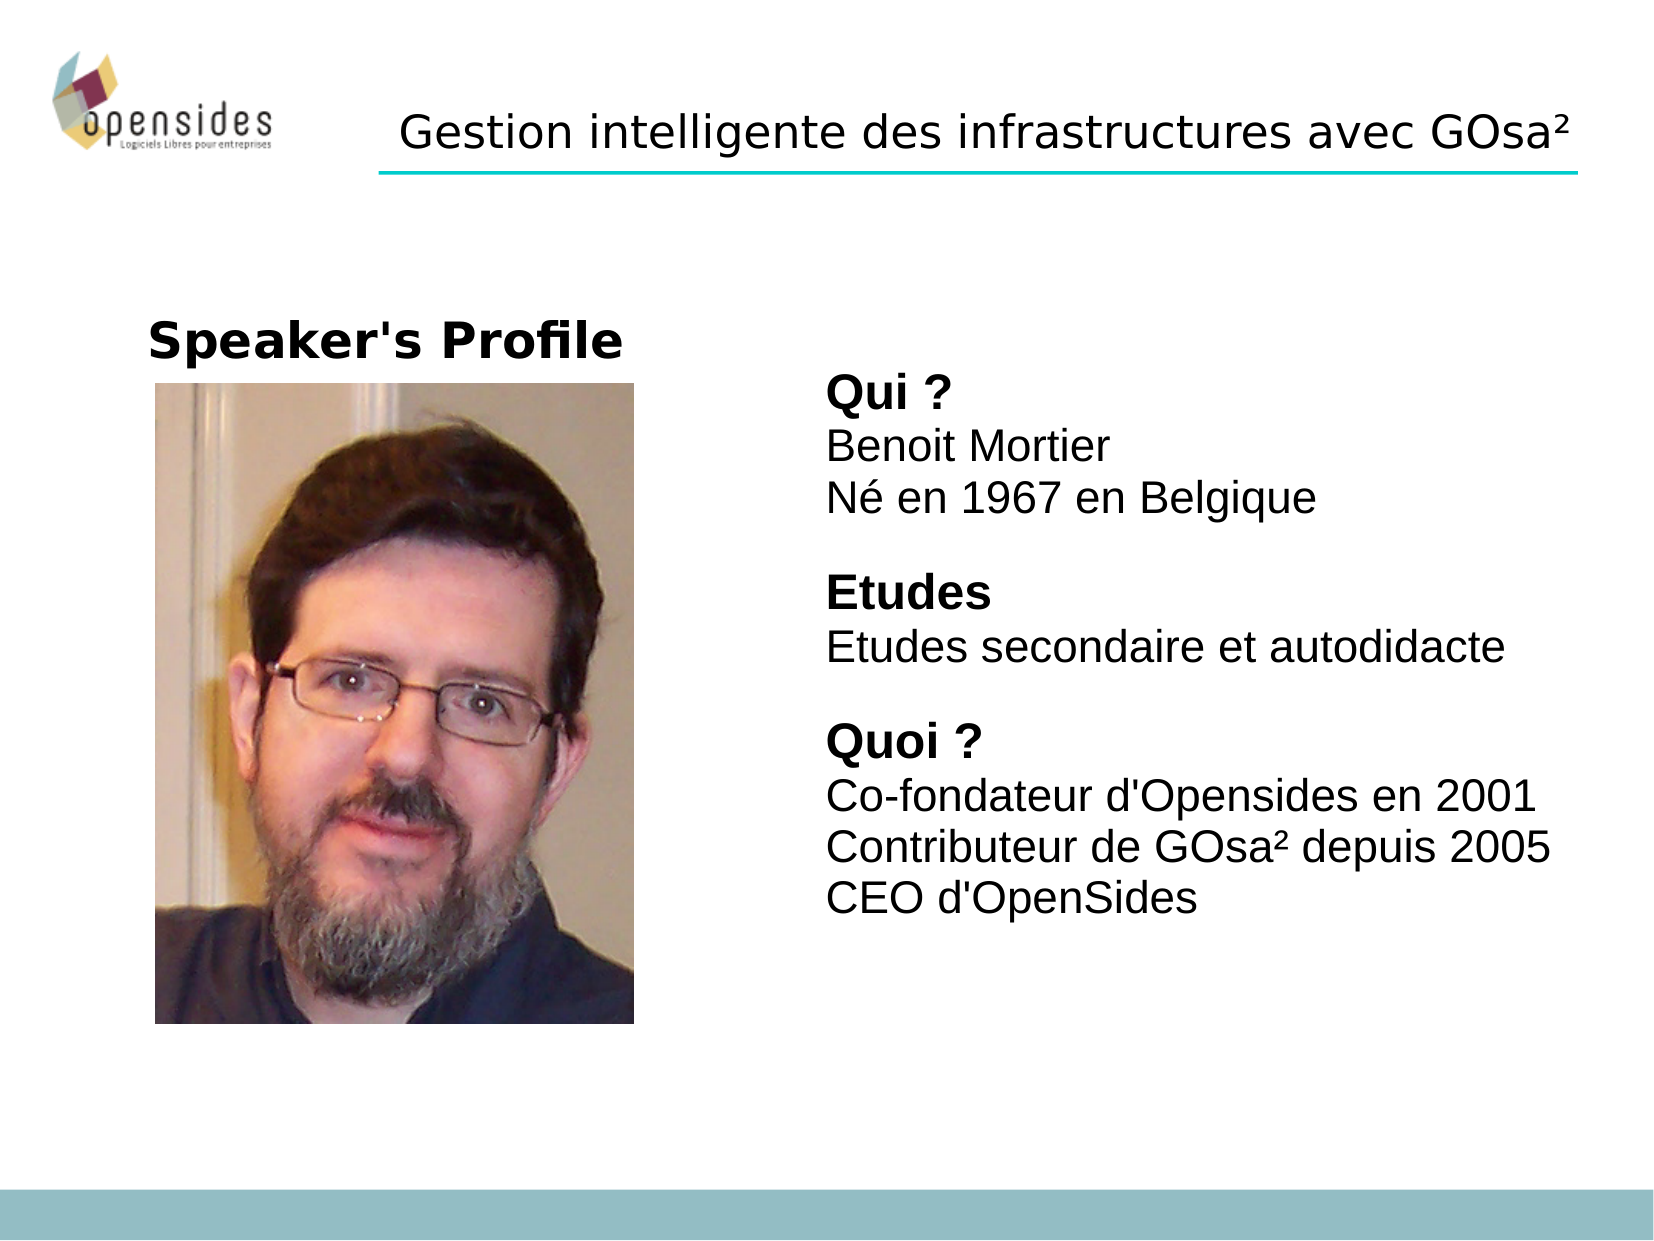

Gestion intelligente des infrastructures avec GOsa²
# Speaker's Profile
Qui ?
Benoit Mortier
Né en 1967 en Belgique
Etudes
Etudes secondaire et autodidacte
Quoi ?
Co-fondateur d'Opensides en 2001
Contributeur de GOsa² depuis 2005
CEO d'OpenSides